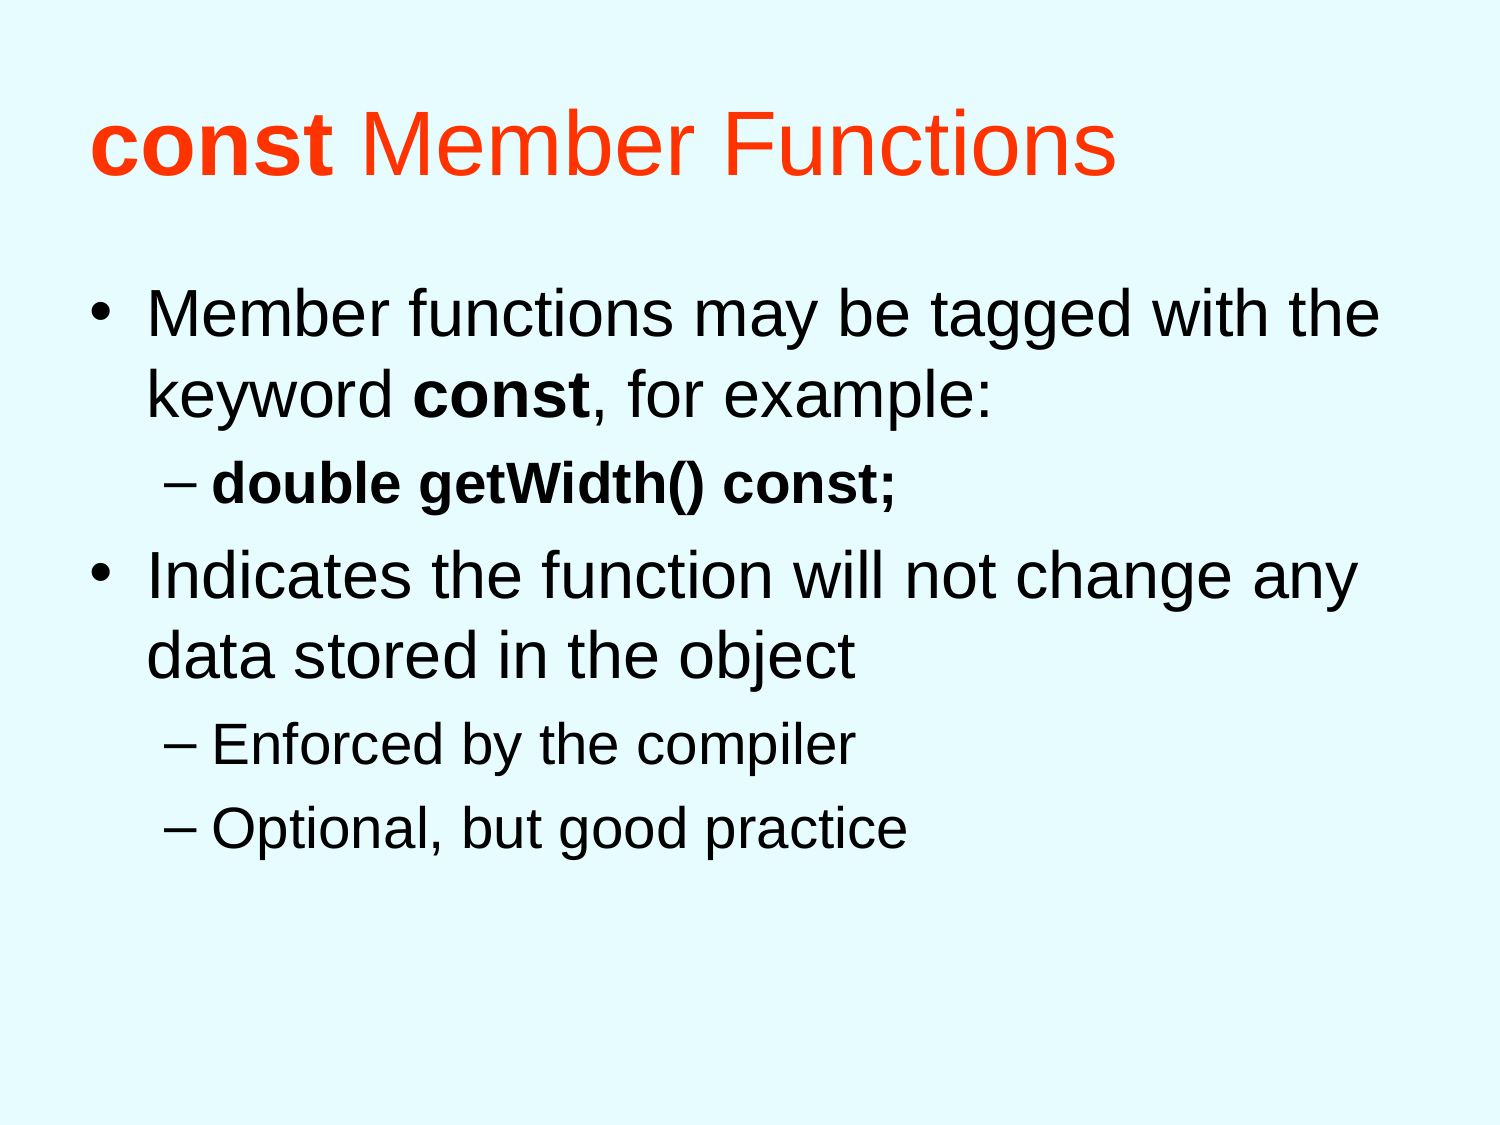

# const Member Functions
Member functions may be tagged with the keyword const, for example:
double getWidth() const;
Indicates the function will not change any data stored in the object
Enforced by the compiler
Optional, but good practice